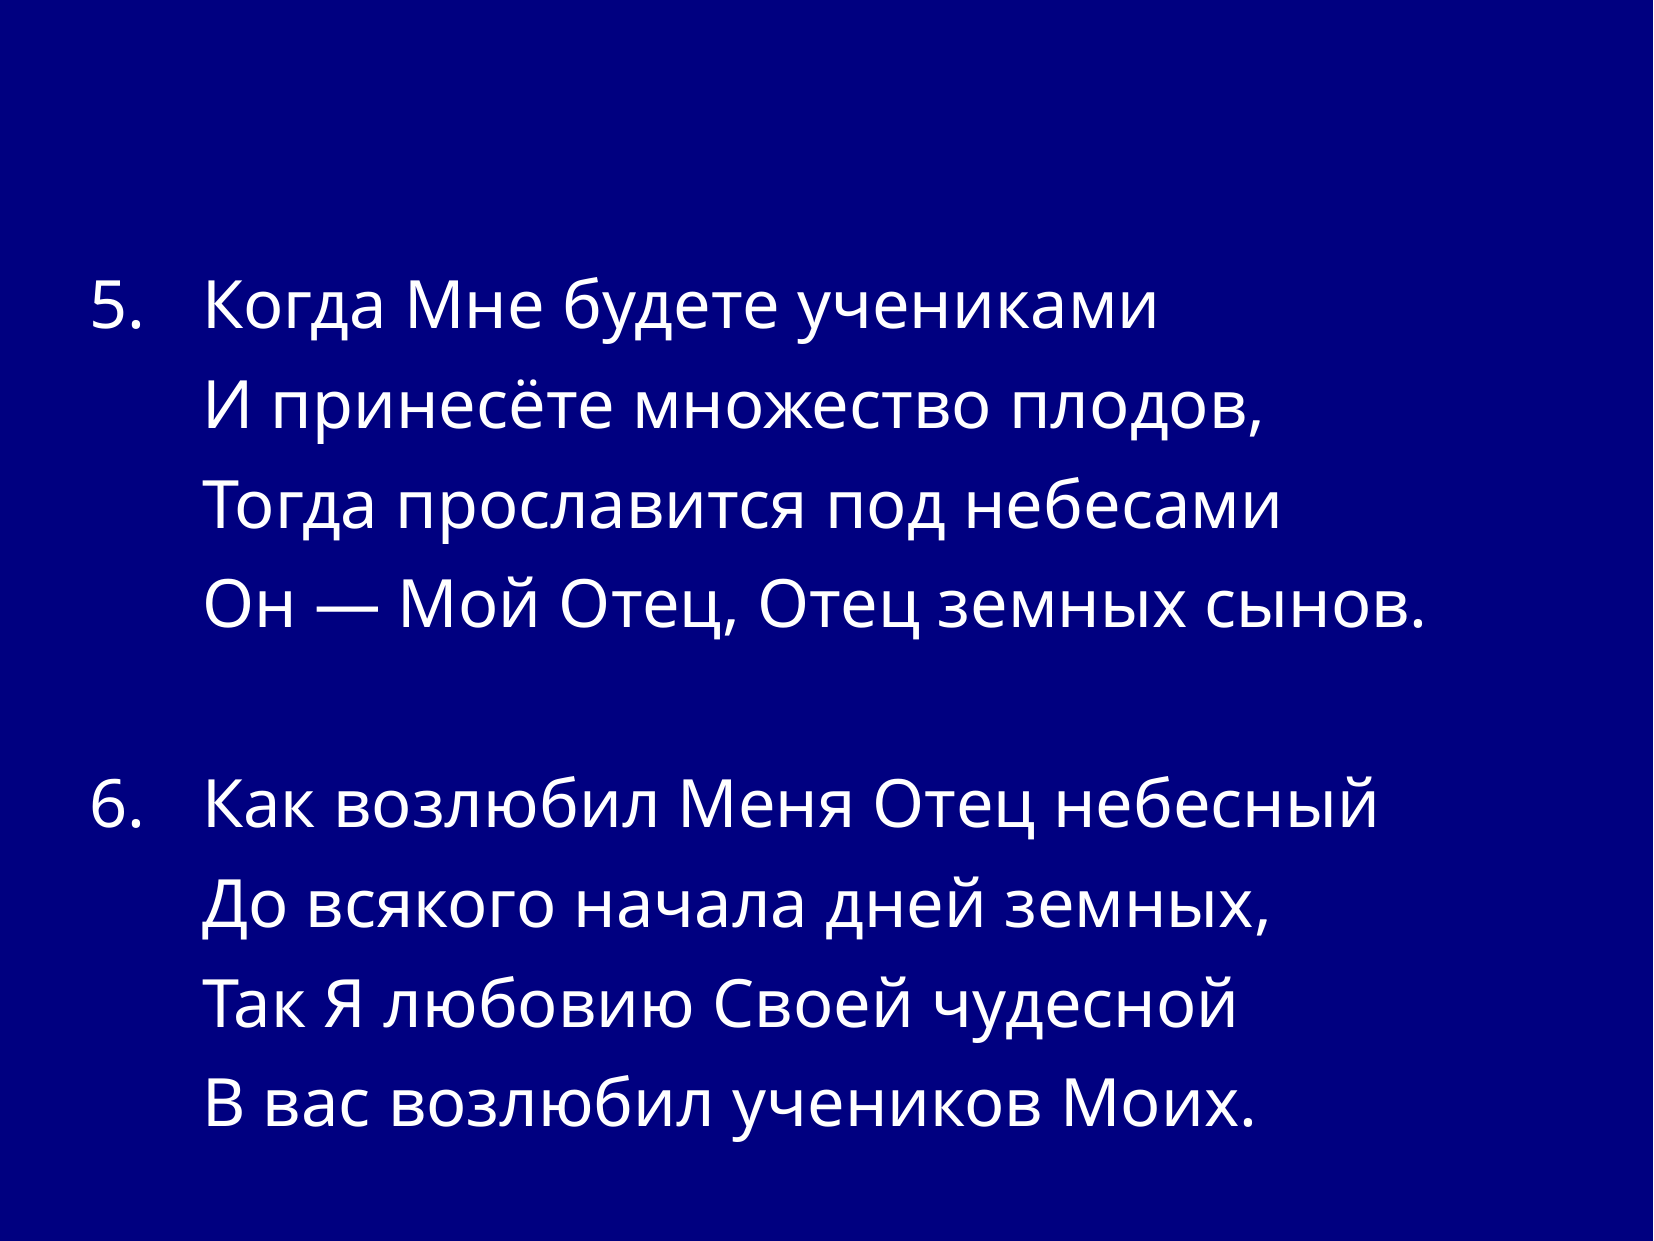

5.	Когда Мне будете учениками
	И принесёте множество плодов,
	Тогда прославится под небесами
	Он — Мой Отец, Отец земных сынов.
6.	Как возлюбил Меня Отец небесный
	До всякого начала дней земных,
	Так Я любовию Своей чудесной
	В вас возлюбил учеников Моих.